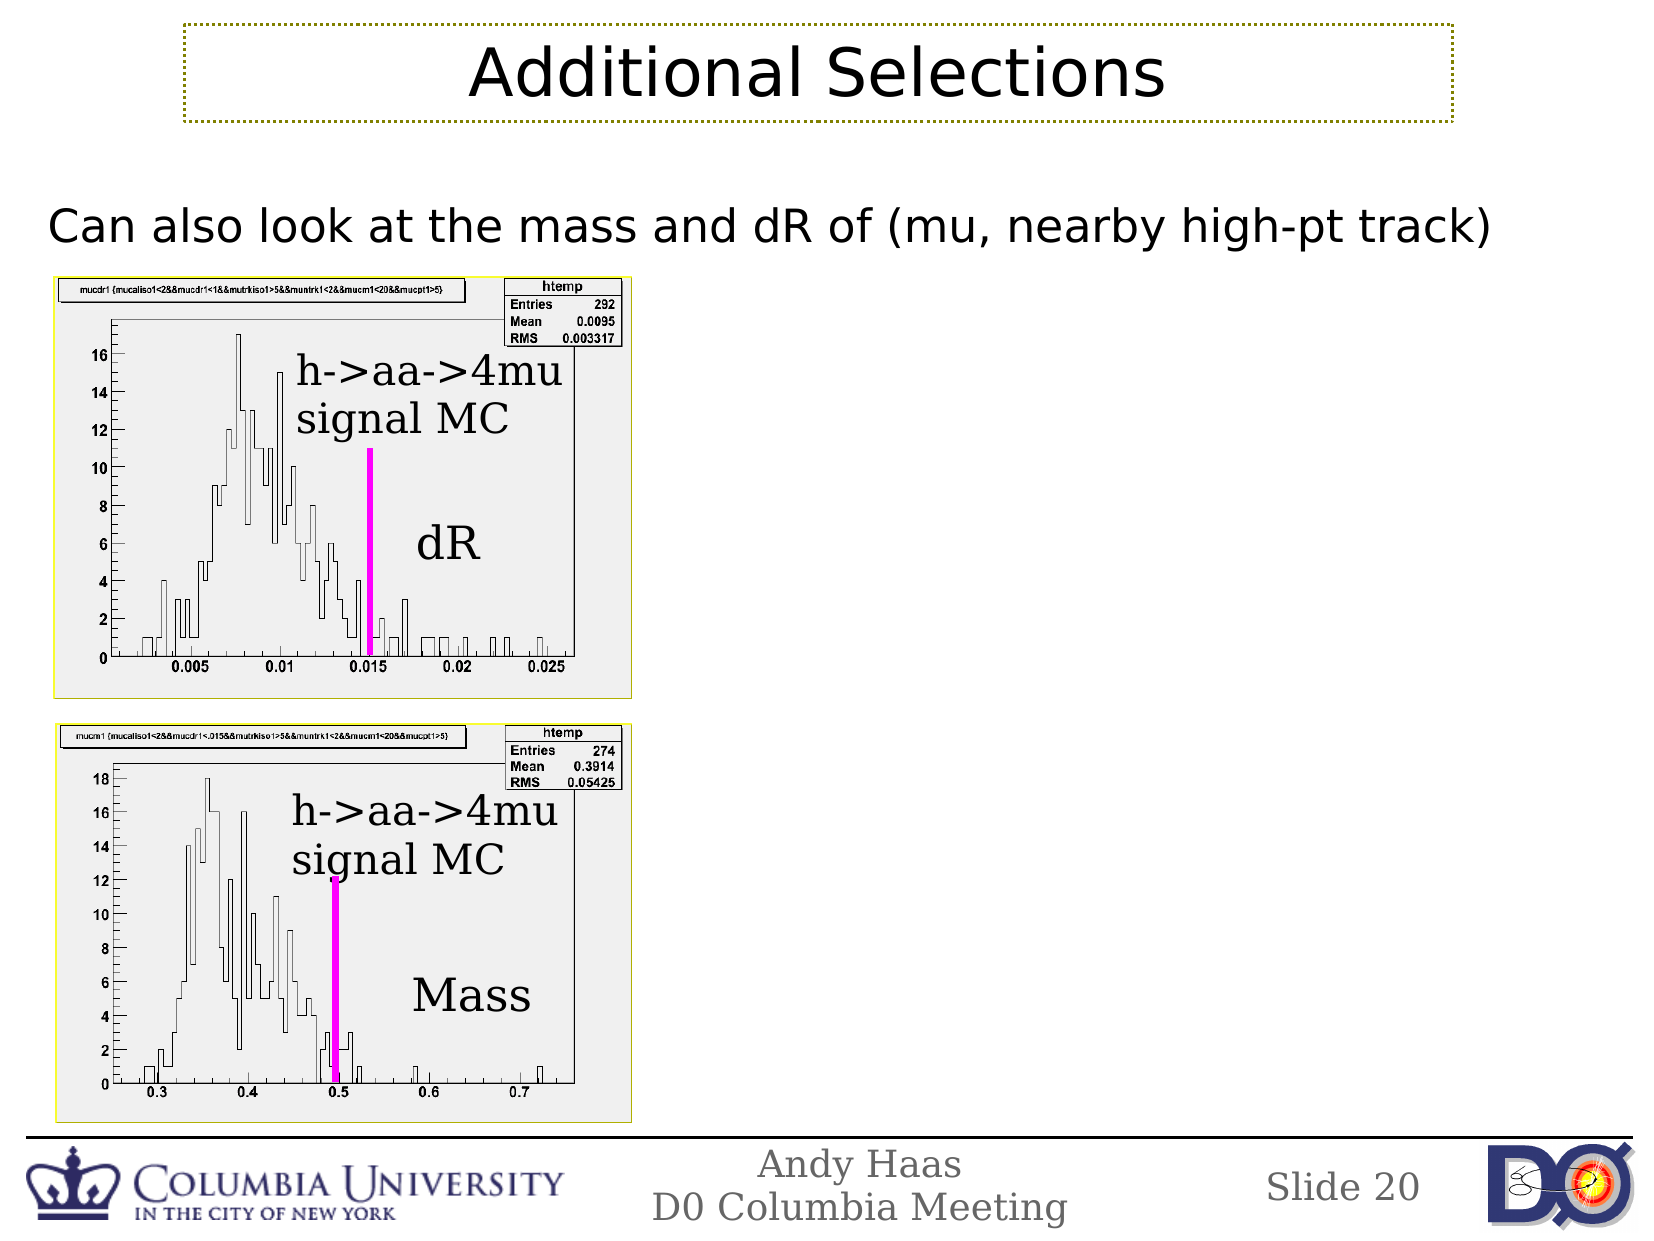

# Additional Selections
Can also look at the mass and dR of (mu, nearby high-pt track)
h->aa->4mu
signal MC
dR
h->aa->4mu
signal MC
Mass